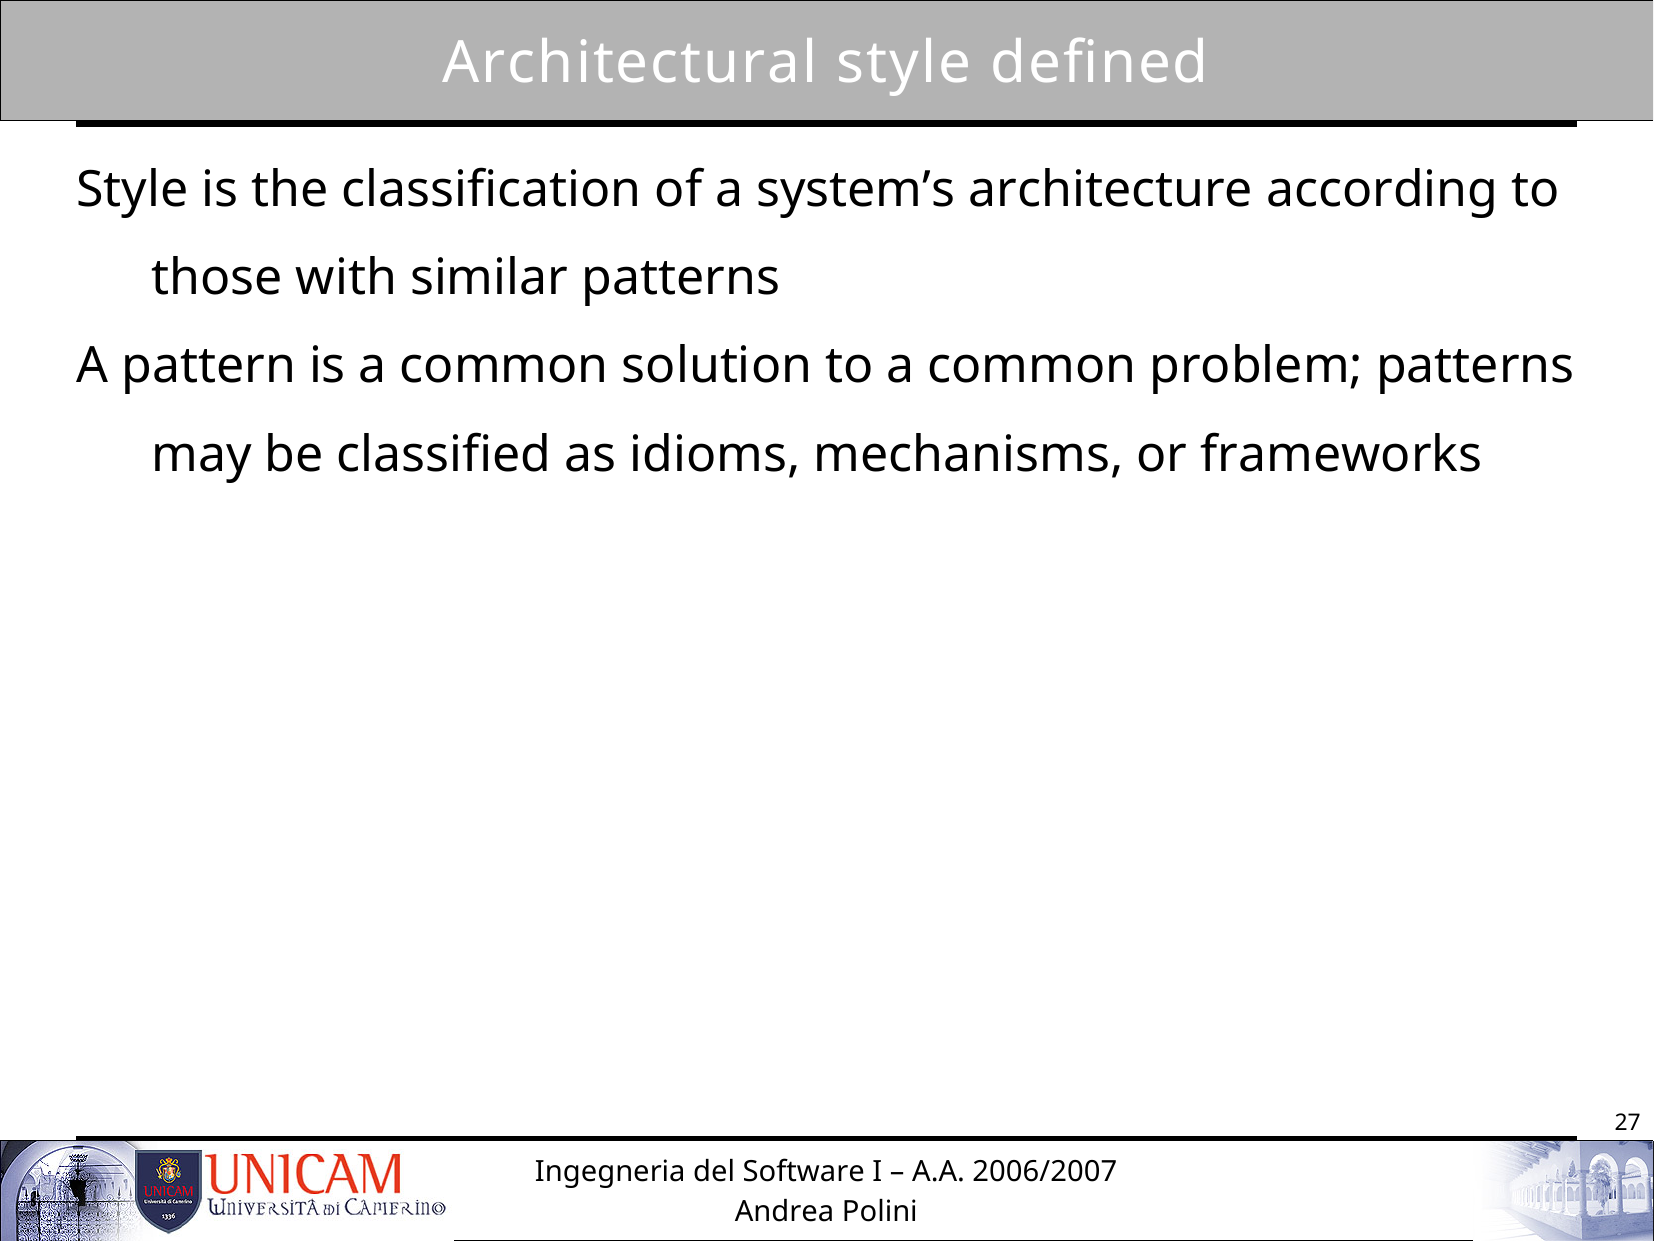

# Architectural style defined
Style is the classification of a system’s architecture according to those with similar patterns
A pattern is a common solution to a common problem; patterns may be classified as idioms, mechanisms, or frameworks
27